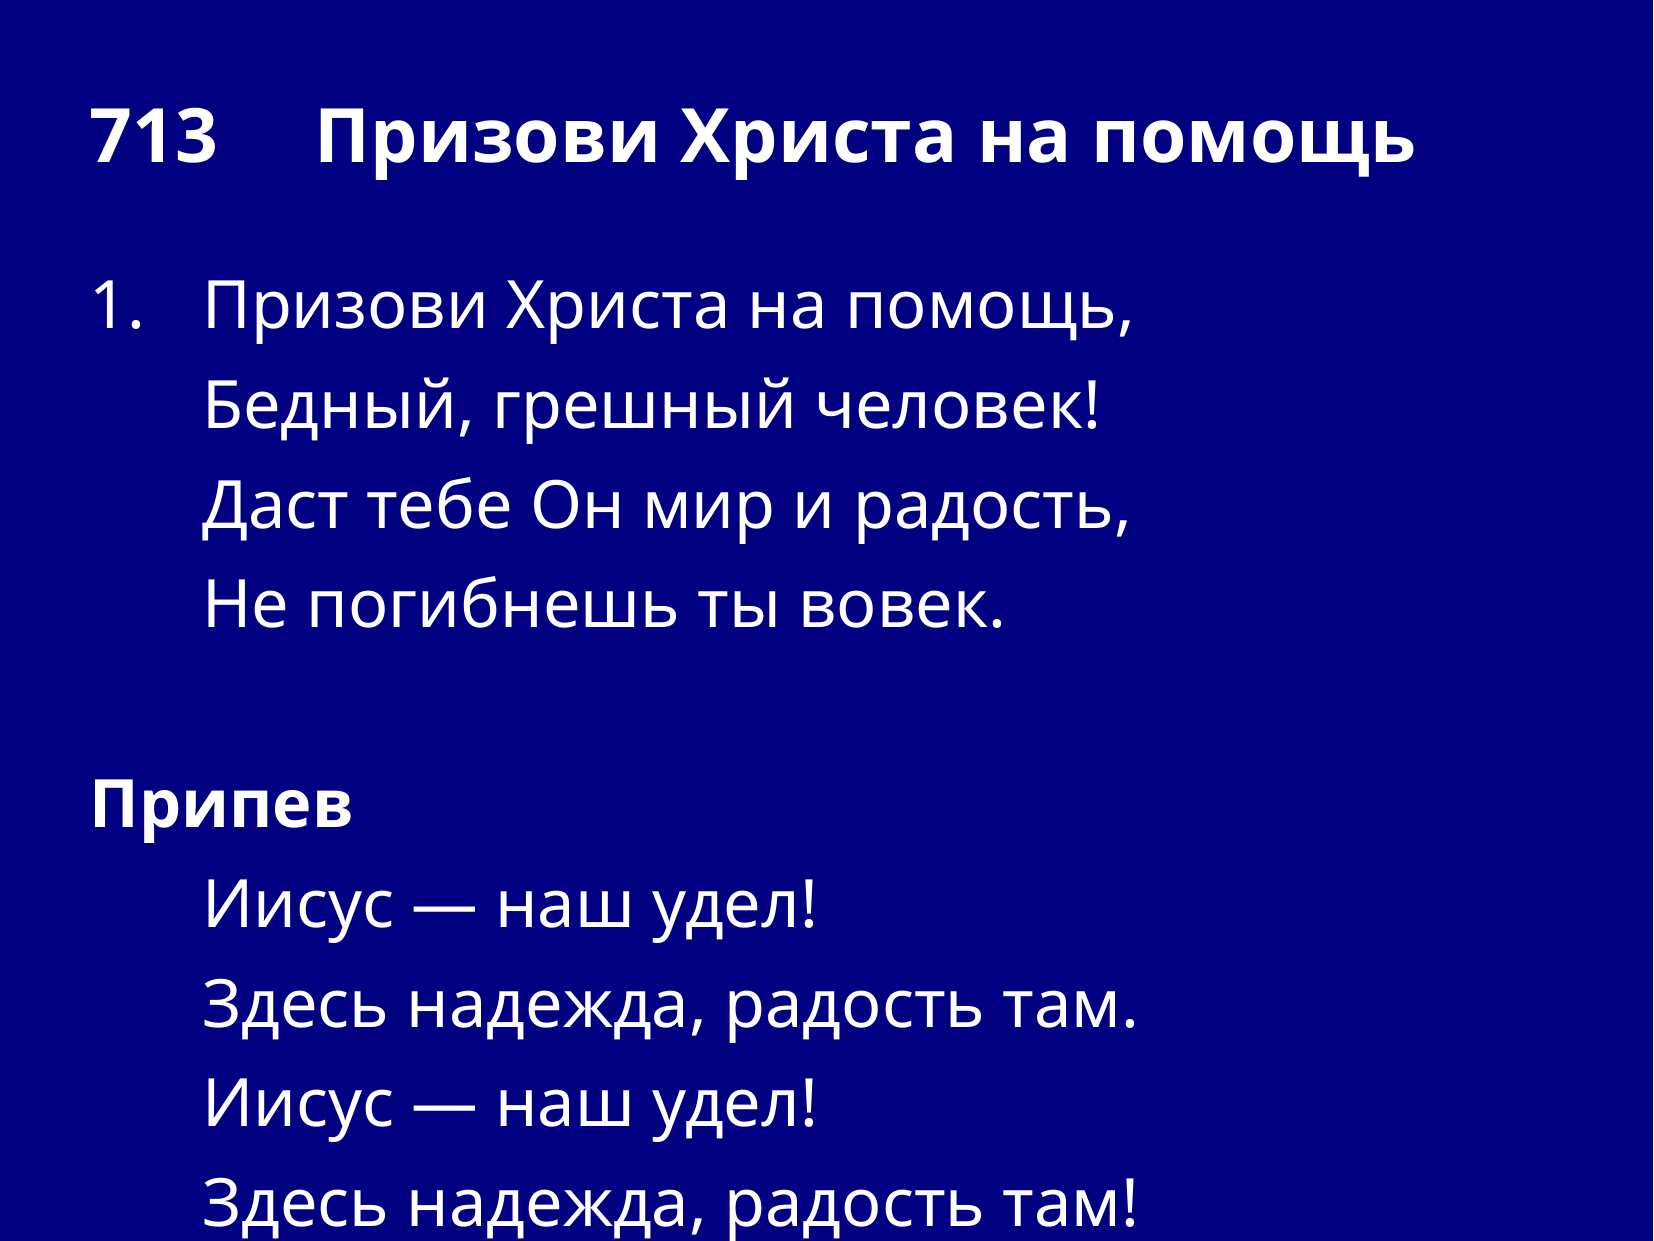

713	Призови Христа на помощь
1.	Призови Христа на помощь,
	Бедный, грешный человек!
	Даст тебе Он мир и радость,
	Не погибнешь ты вовек.
Припев
	Иисус — наш удел!
	Здесь надежда, радость там.
	Иисус — наш удел!
	Здесь надежда, радость там!